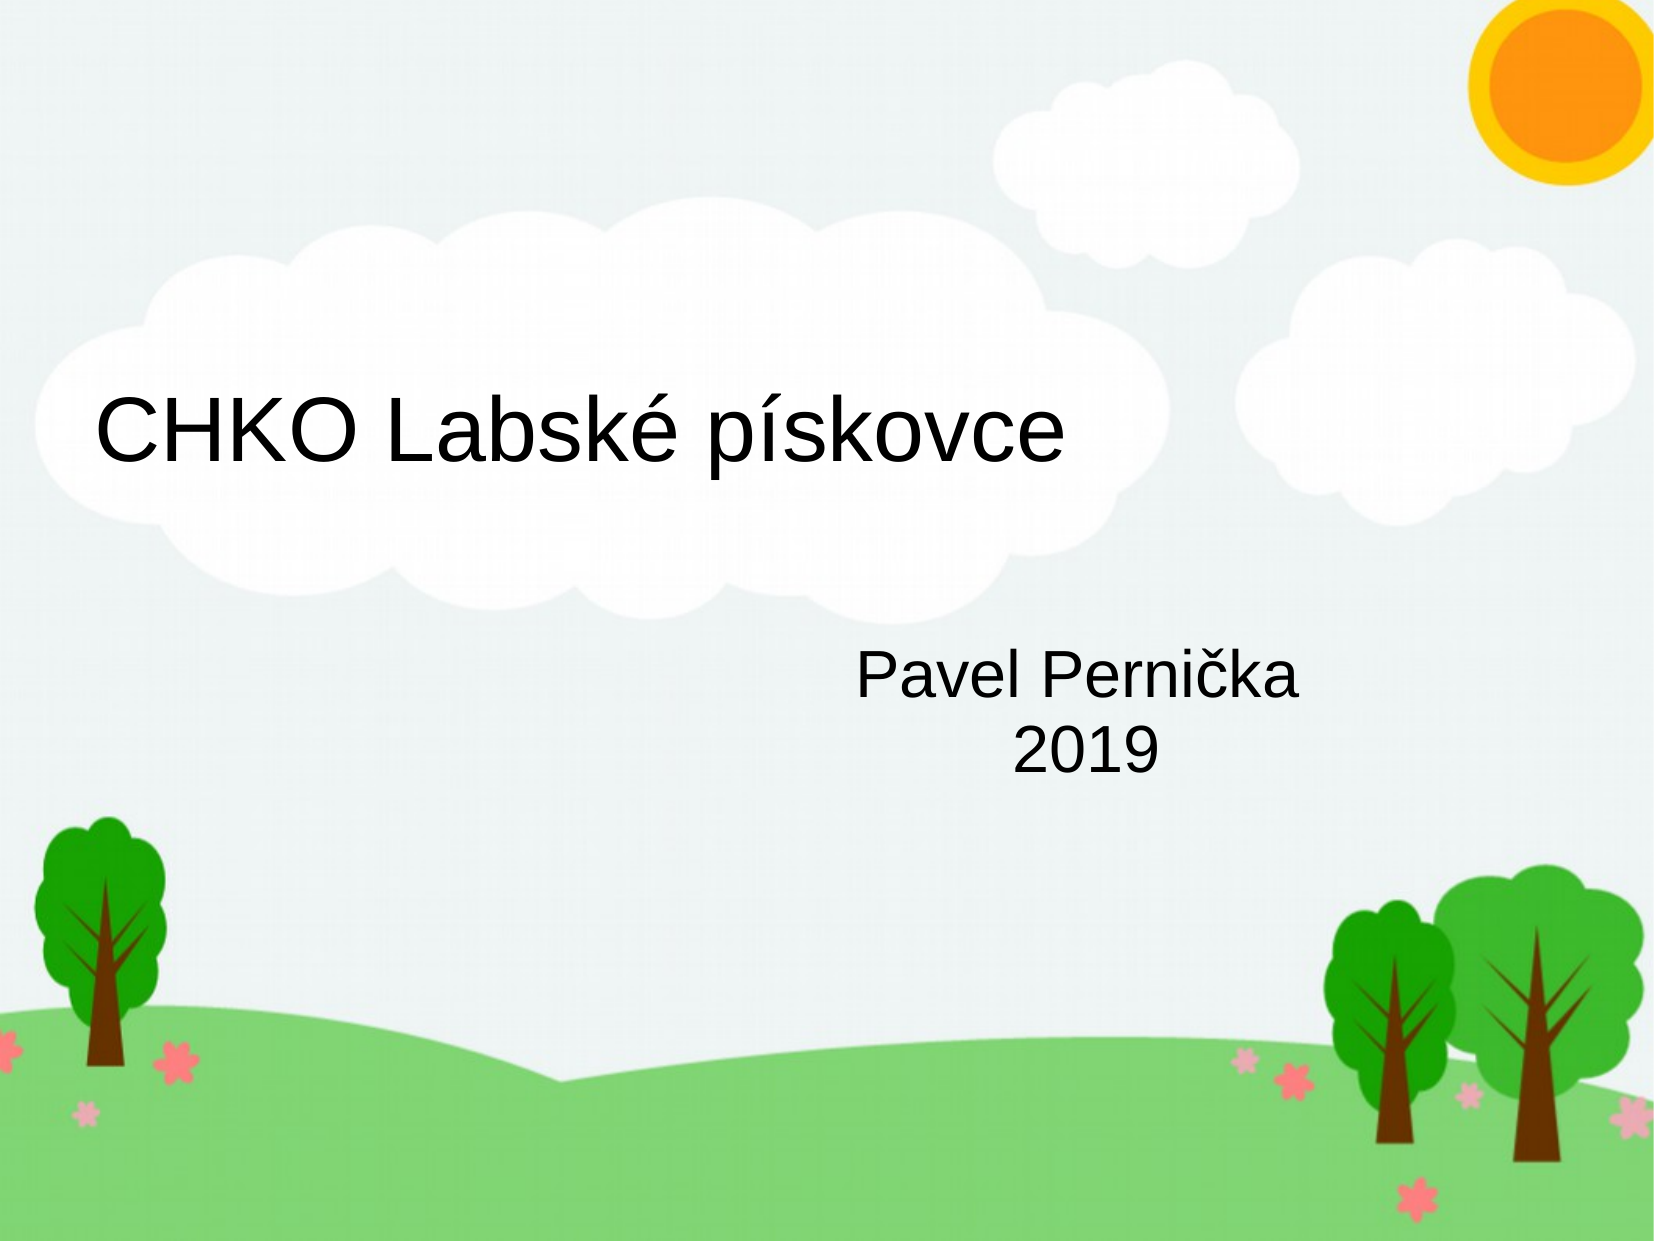

# CHKO Labské pískovce
Pavel Pernička
2019